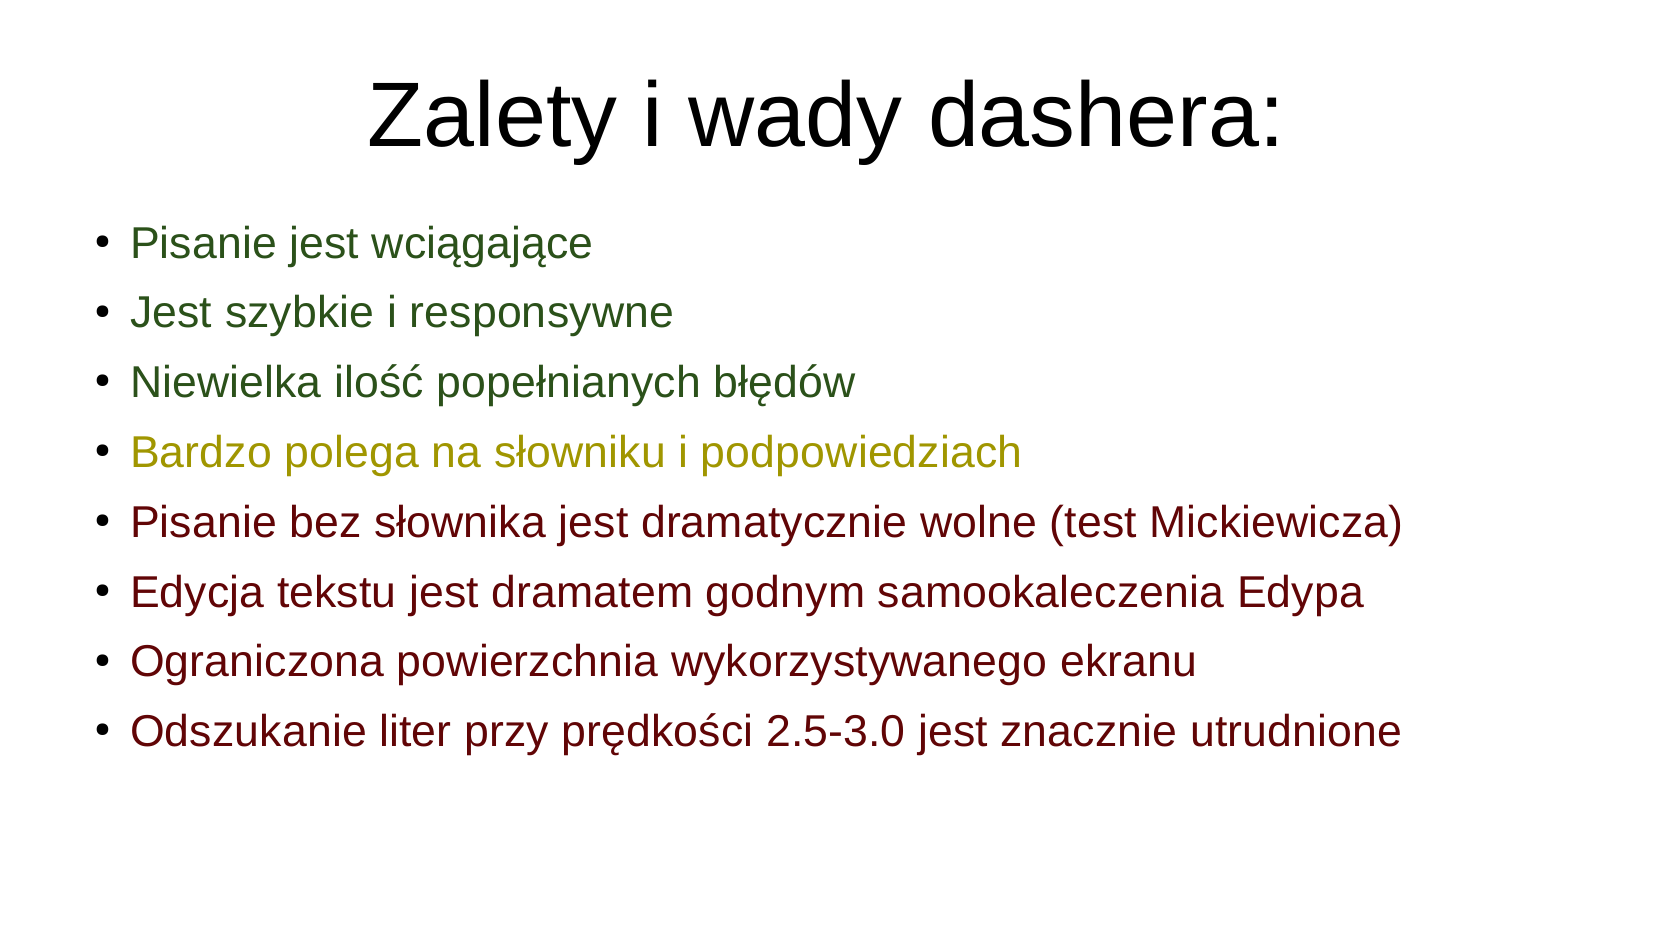

# Zalety i wady dashera:
Pisanie jest wciągające
Jest szybkie i responsywne
Niewielka ilość popełnianych błędów
Bardzo polega na słowniku i podpowiedziach
Pisanie bez słownika jest dramatycznie wolne (test Mickiewicza)
Edycja tekstu jest dramatem godnym samookaleczenia Edypa
Ograniczona powierzchnia wykorzystywanego ekranu
Odszukanie liter przy prędkości 2.5-3.0 jest znacznie utrudnione